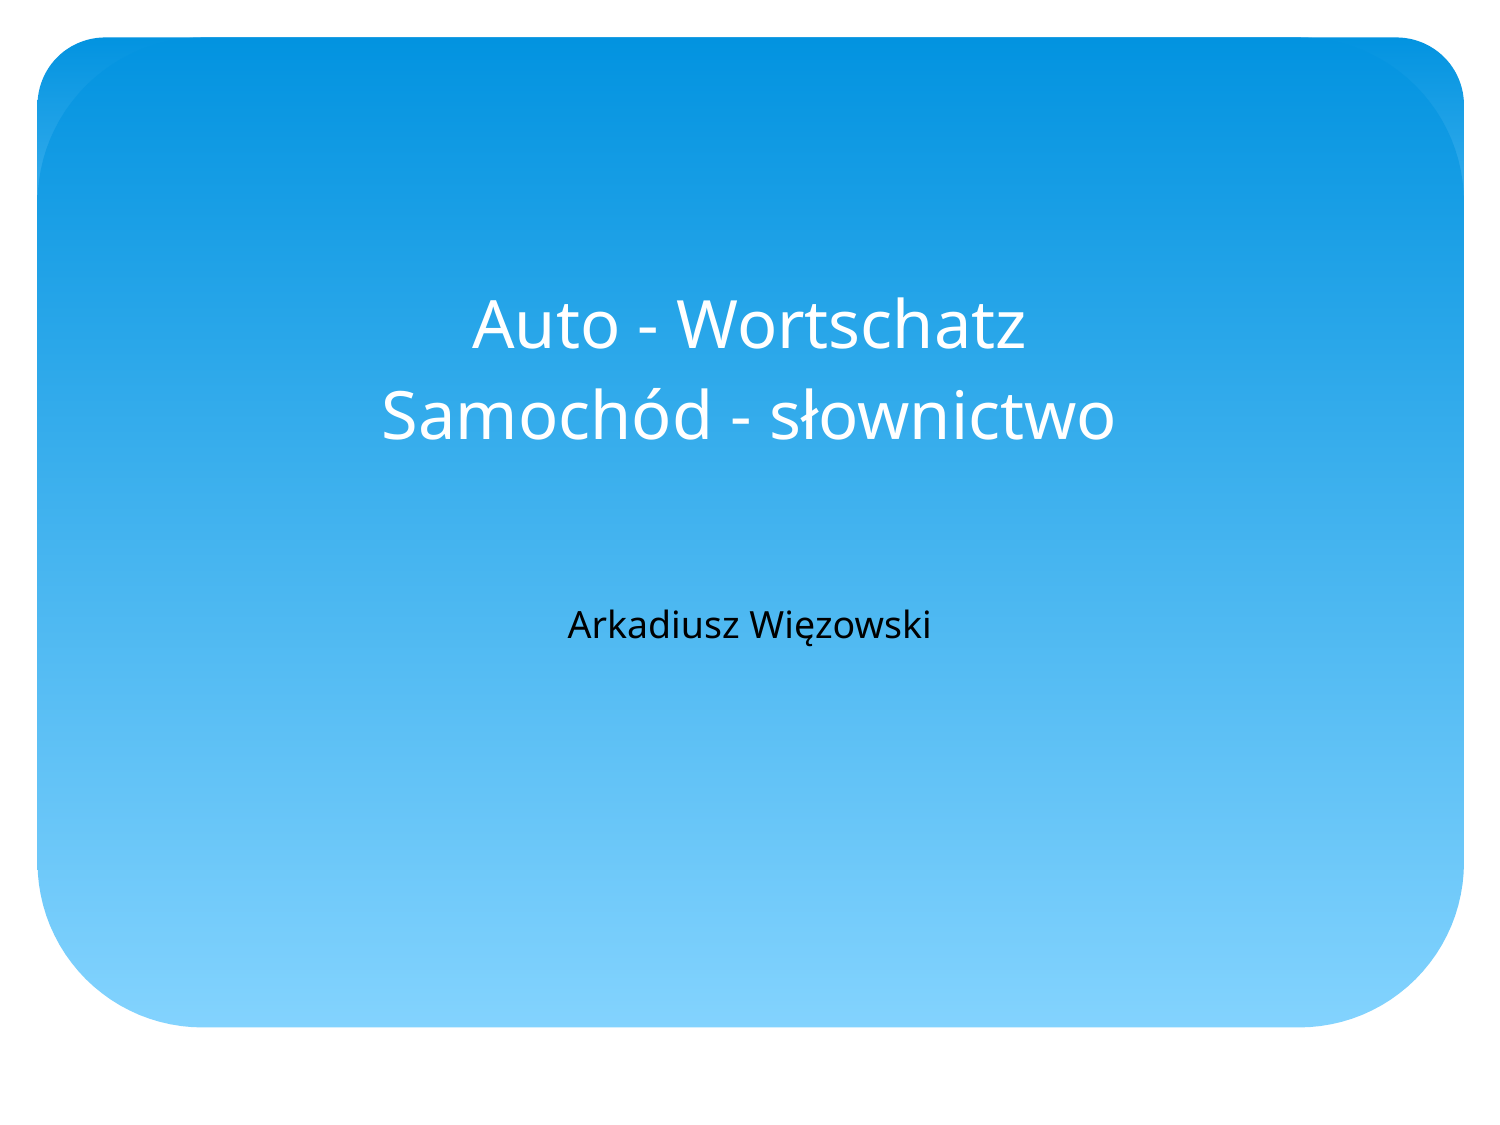

# Auto - Wortschatz Samochód - słownictwo
Arkadiusz Więzowski